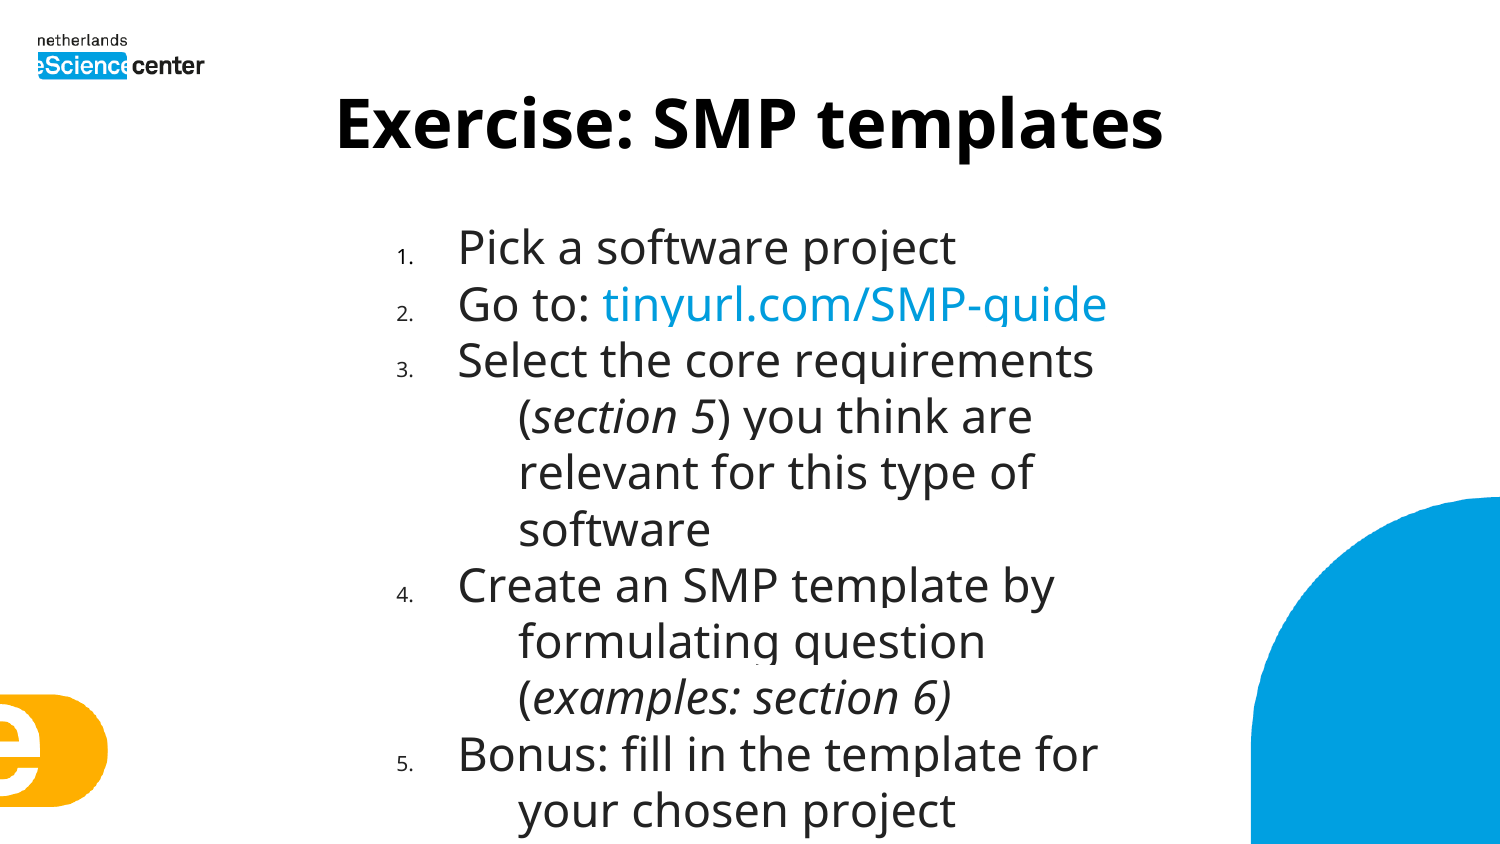

# Exercise: SMP templates
Pick a software project
Go to: tinyurl.com/SMP-guide
Select the core requirements (section 5) you think are relevant for this type of software
Create an SMP template by formulating question
(examples: section 6)
Bonus: fill in the template for your chosen project